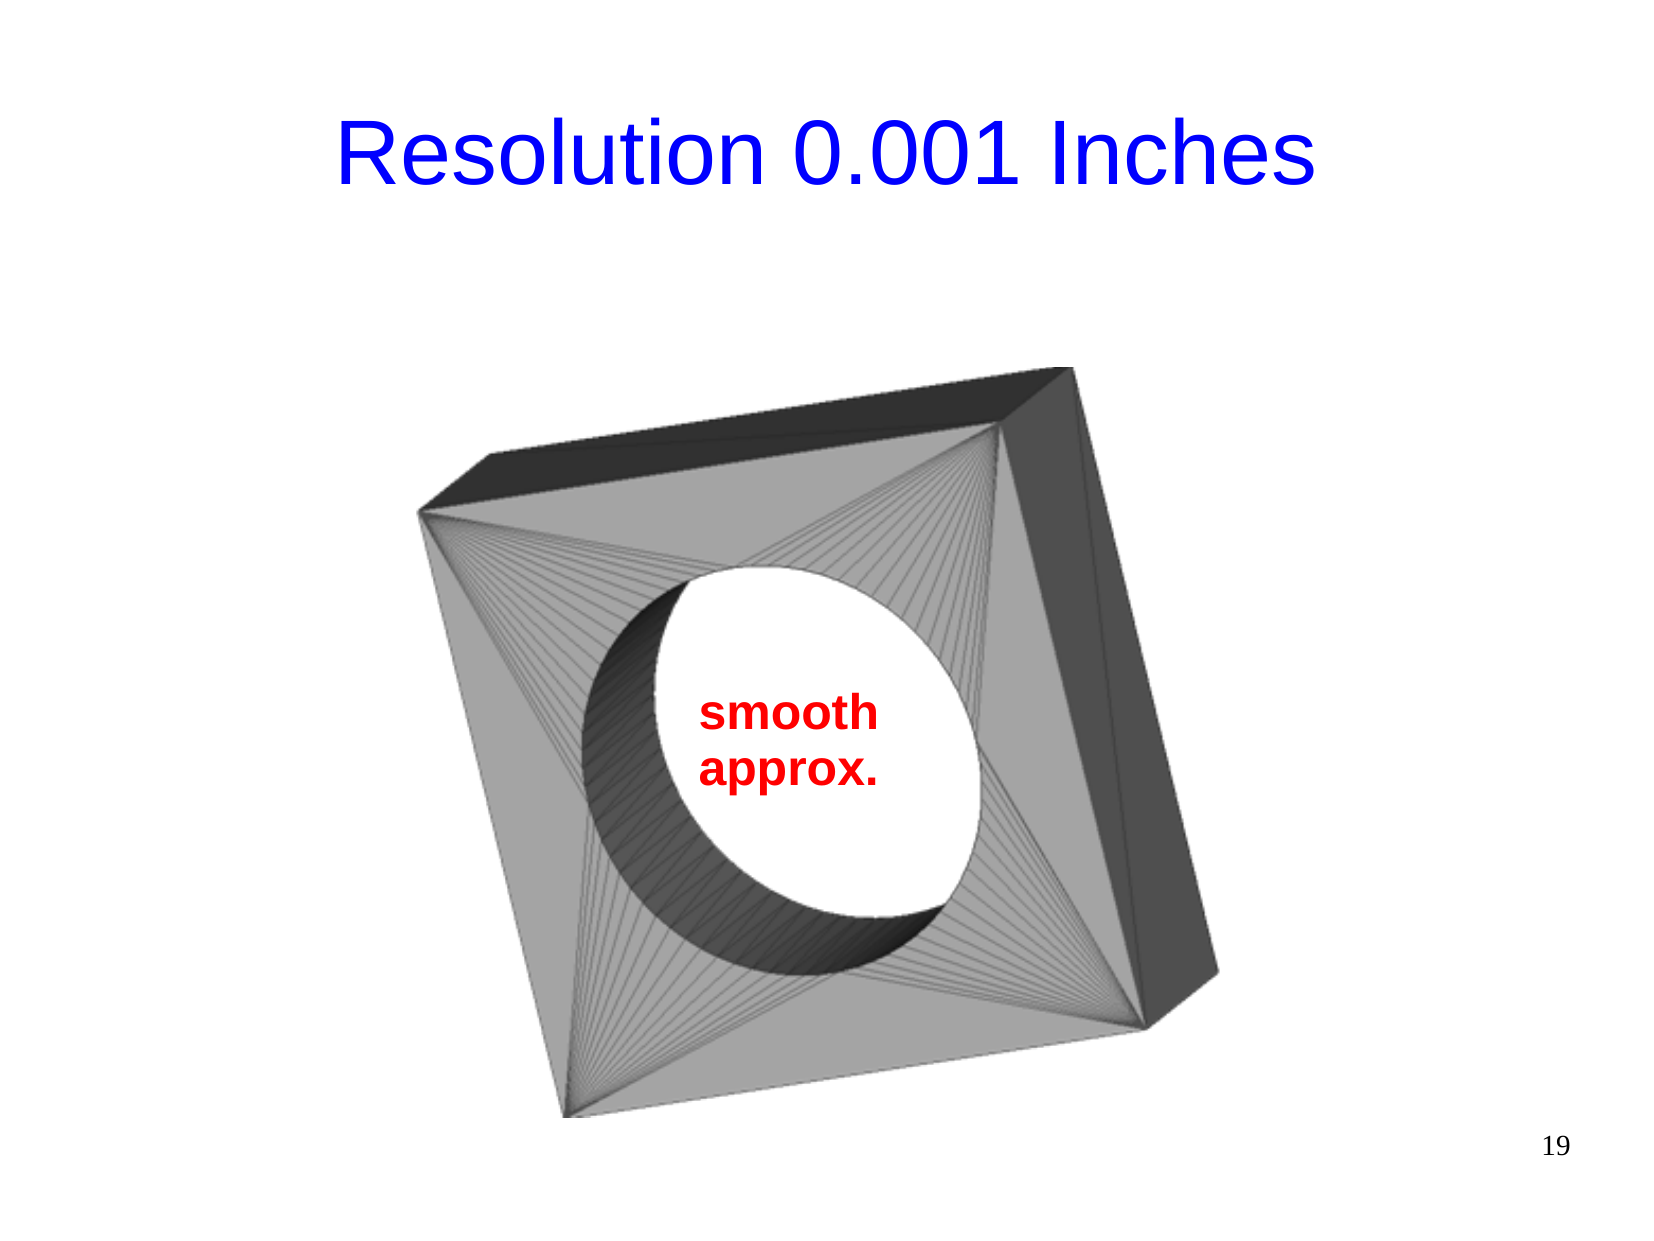

# Resolution 0.001 Inches
smooth
approx.
19